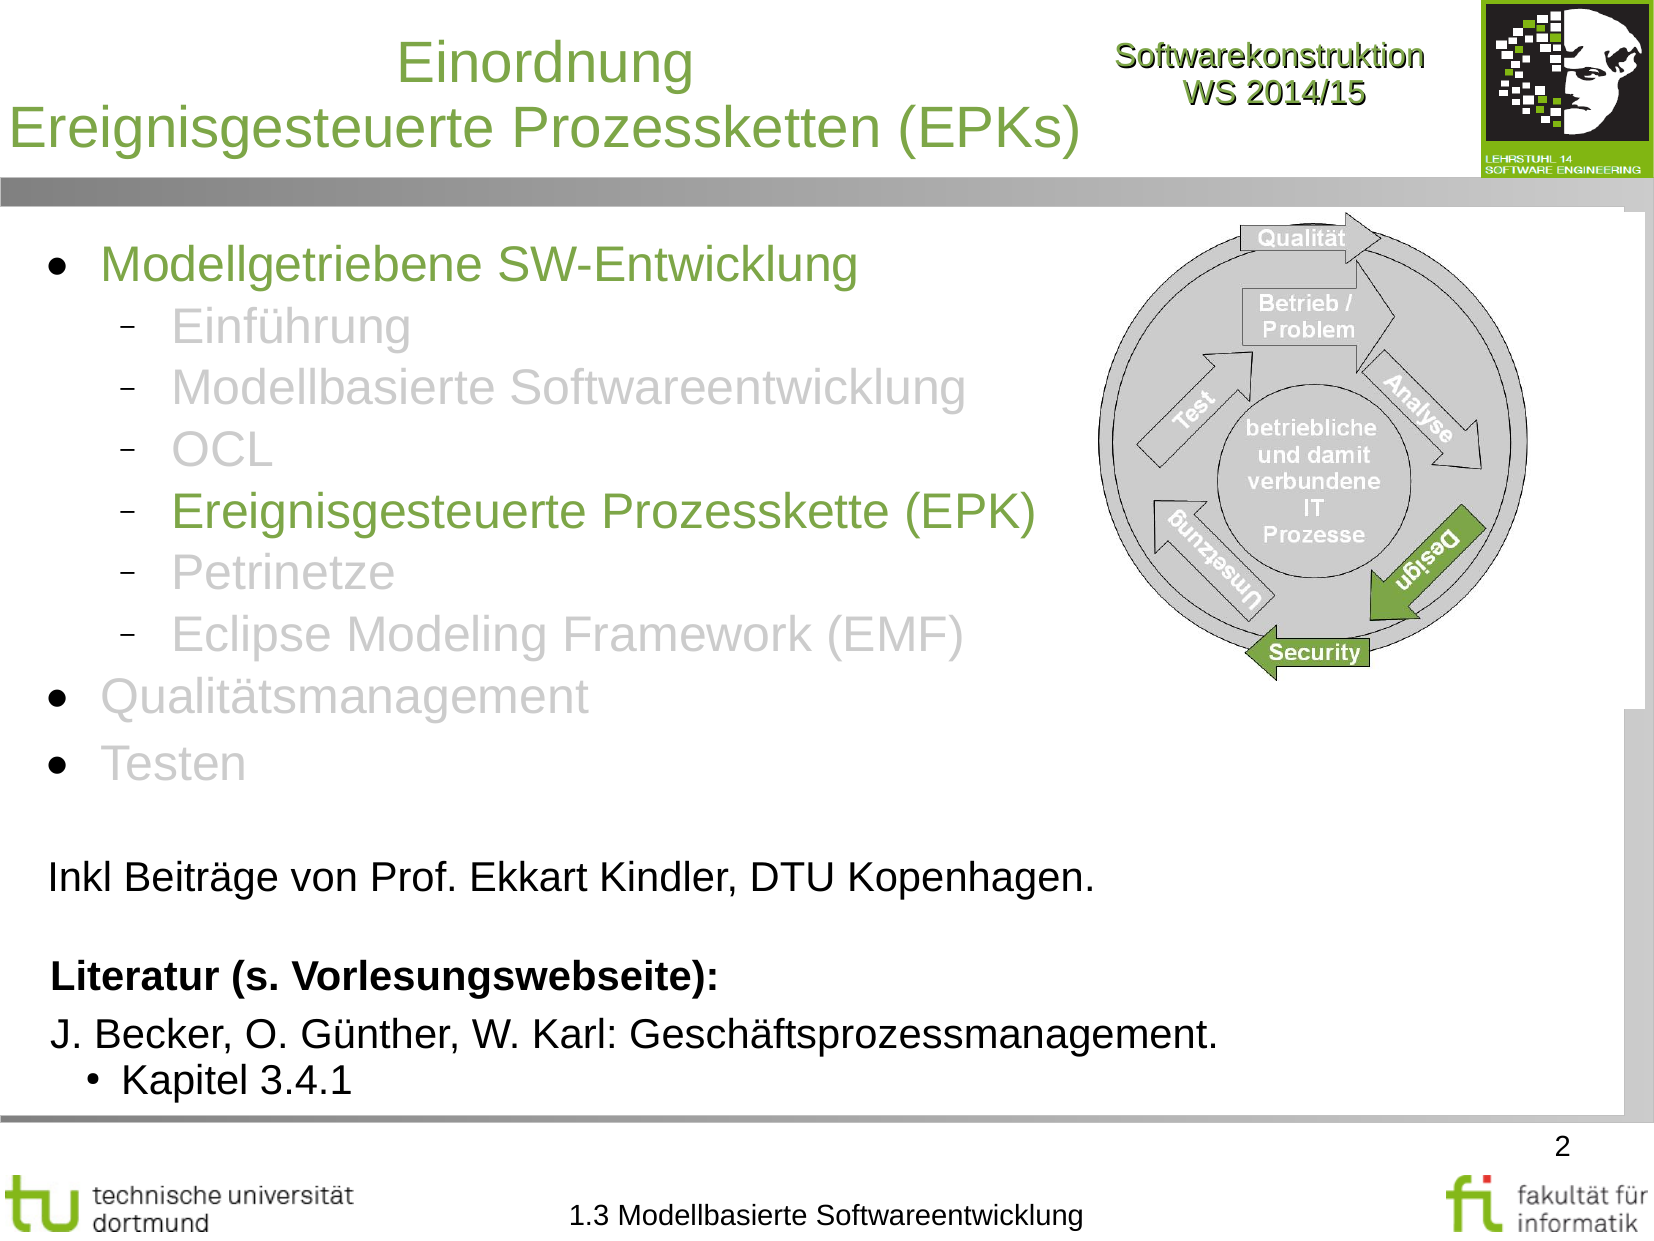

# Einordnung Ereignisgesteuerte Prozessketten (EPKs)
Modellgetriebene SW-Entwicklung
Einführung
Modellbasierte Softwareentwicklung
OCL
Ereignisgesteuerte Prozesskette (EPK)
Petrinetze
Eclipse Modeling Framework (EMF)
Qualitätsmanagement
Testen
Inkl Beiträge von Prof. Ekkart Kindler, DTU Kopenhagen.
Literatur (s. Vorlesungswebseite):
J. Becker, O. Günther, W. Karl: Geschäftsprozessmanagement.
Kapitel 3.4.1
2
1.3 Modellbasierte Softwareentwicklung